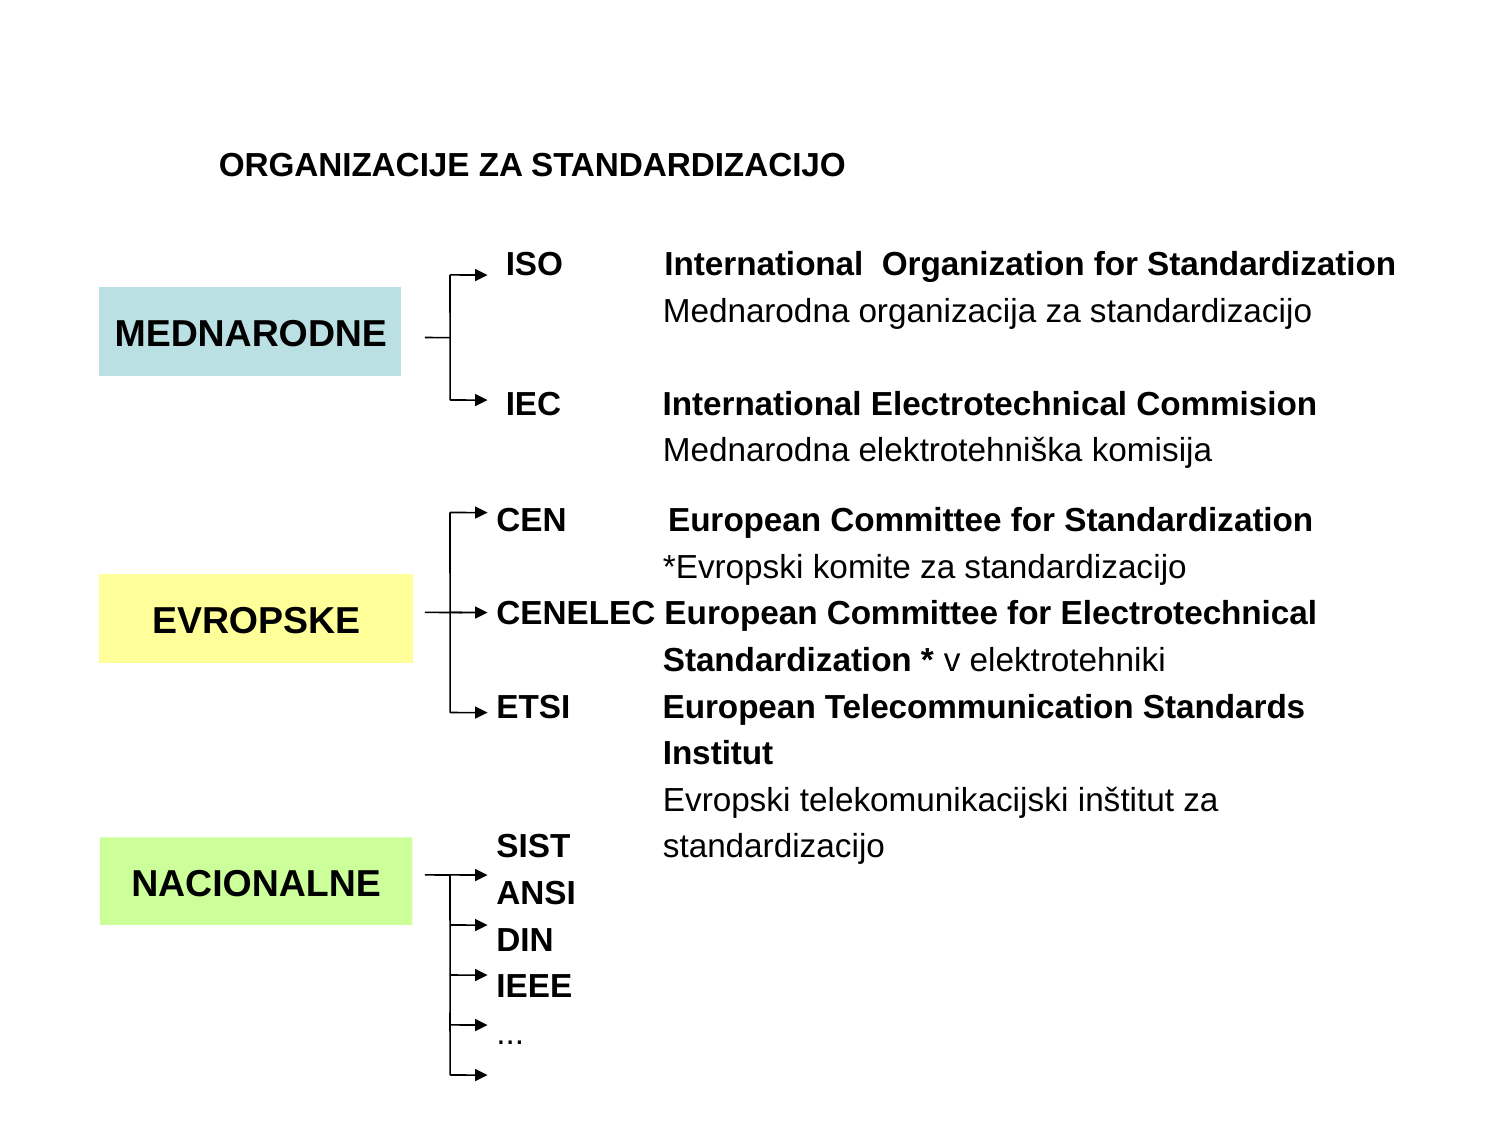

ORGANIZACIJE ZA STANDARDIZACIJO
 ISO International Organization for Standardization
 Mednarodna organizacija za standardizacijo
 IEC International Electrotechnical Commision
 Mednarodna elektrotehniška komisija
 CEN European Committee for Standardization
 *Evropski komite za standardizacijo
 CENELEC European Committee for Electrotechnical
 Standardization * v elektrotehniki
 ETSI European Telecommunication Standards
 Institut
 Evropski telekomunikacijski inštitut za
 SIST standardizacijo
 ANSI
 DIN
 IEEE
 ...
MEDNARODNE
EVROPSKE
NACIONALNE